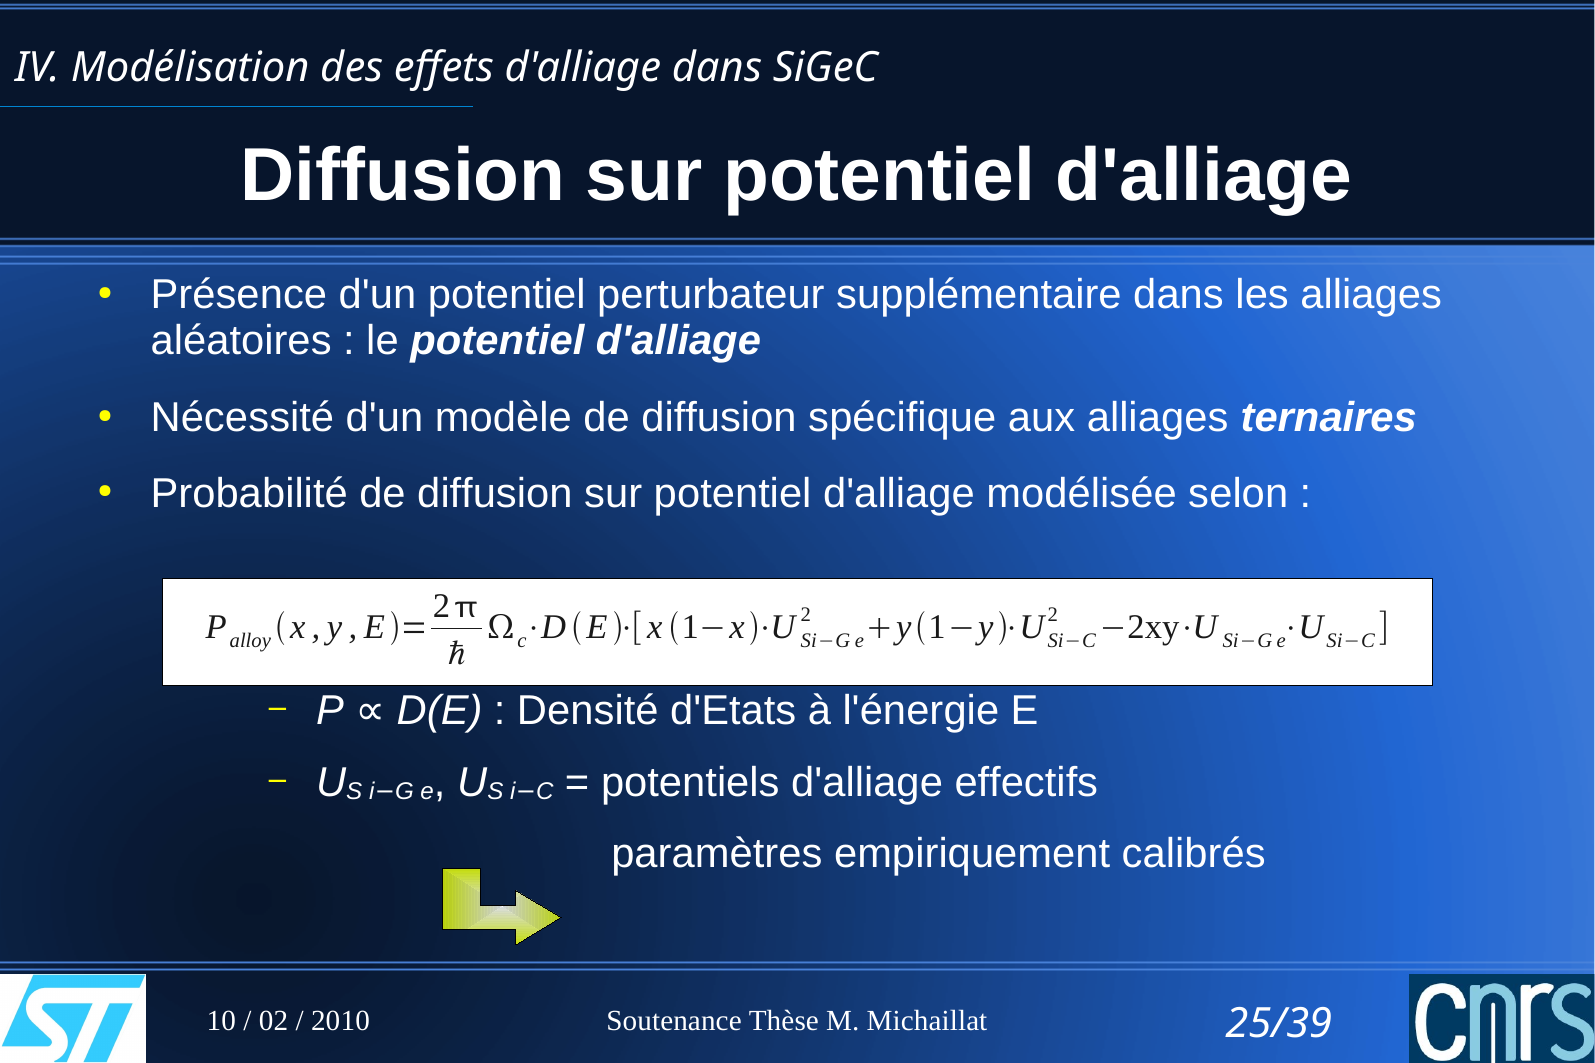

IV. Modélisation des effets d'alliage dans SiGeC
# Diffusion sur potentiel d'alliage
Présence d'un potentiel perturbateur supplémentaire dans les alliages aléatoires : le potentiel d'alliage
Nécessité d'un modèle de diffusion spécifique aux alliages ternaires
Probabilité de diffusion sur potentiel d'alliage modélisée selon :
P ∝ D(E) : Densité d'Etats à l'énergie E
US i−G e, US i−C = potentiels d'alliage effectifs
paramètres empiriquement calibrés